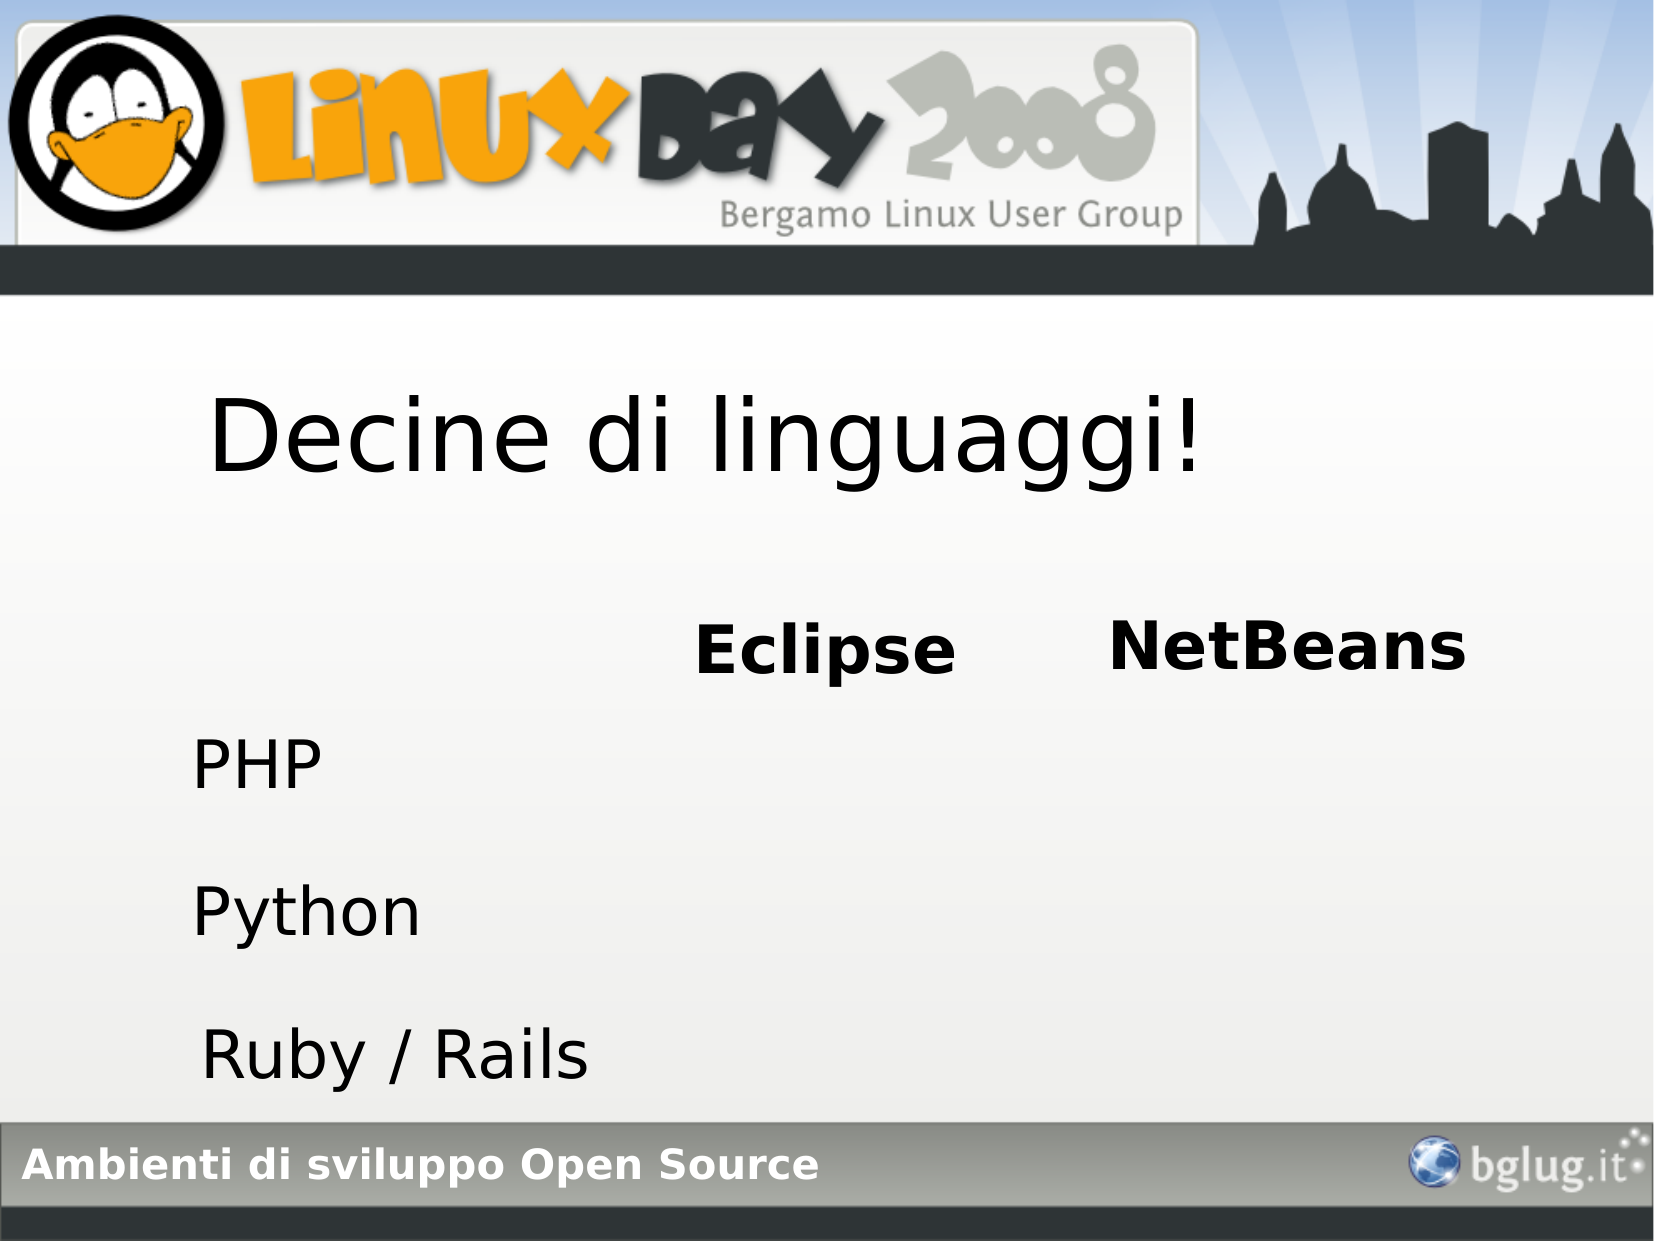

Decine di linguaggi!
NetBeans
Eclipse
PHP
 (6.5)
 (PDT)
Python
 (PyDev)
 (planned)
Ruby / Rails
 (RadRails)
Ambienti di sviluppo Open Source